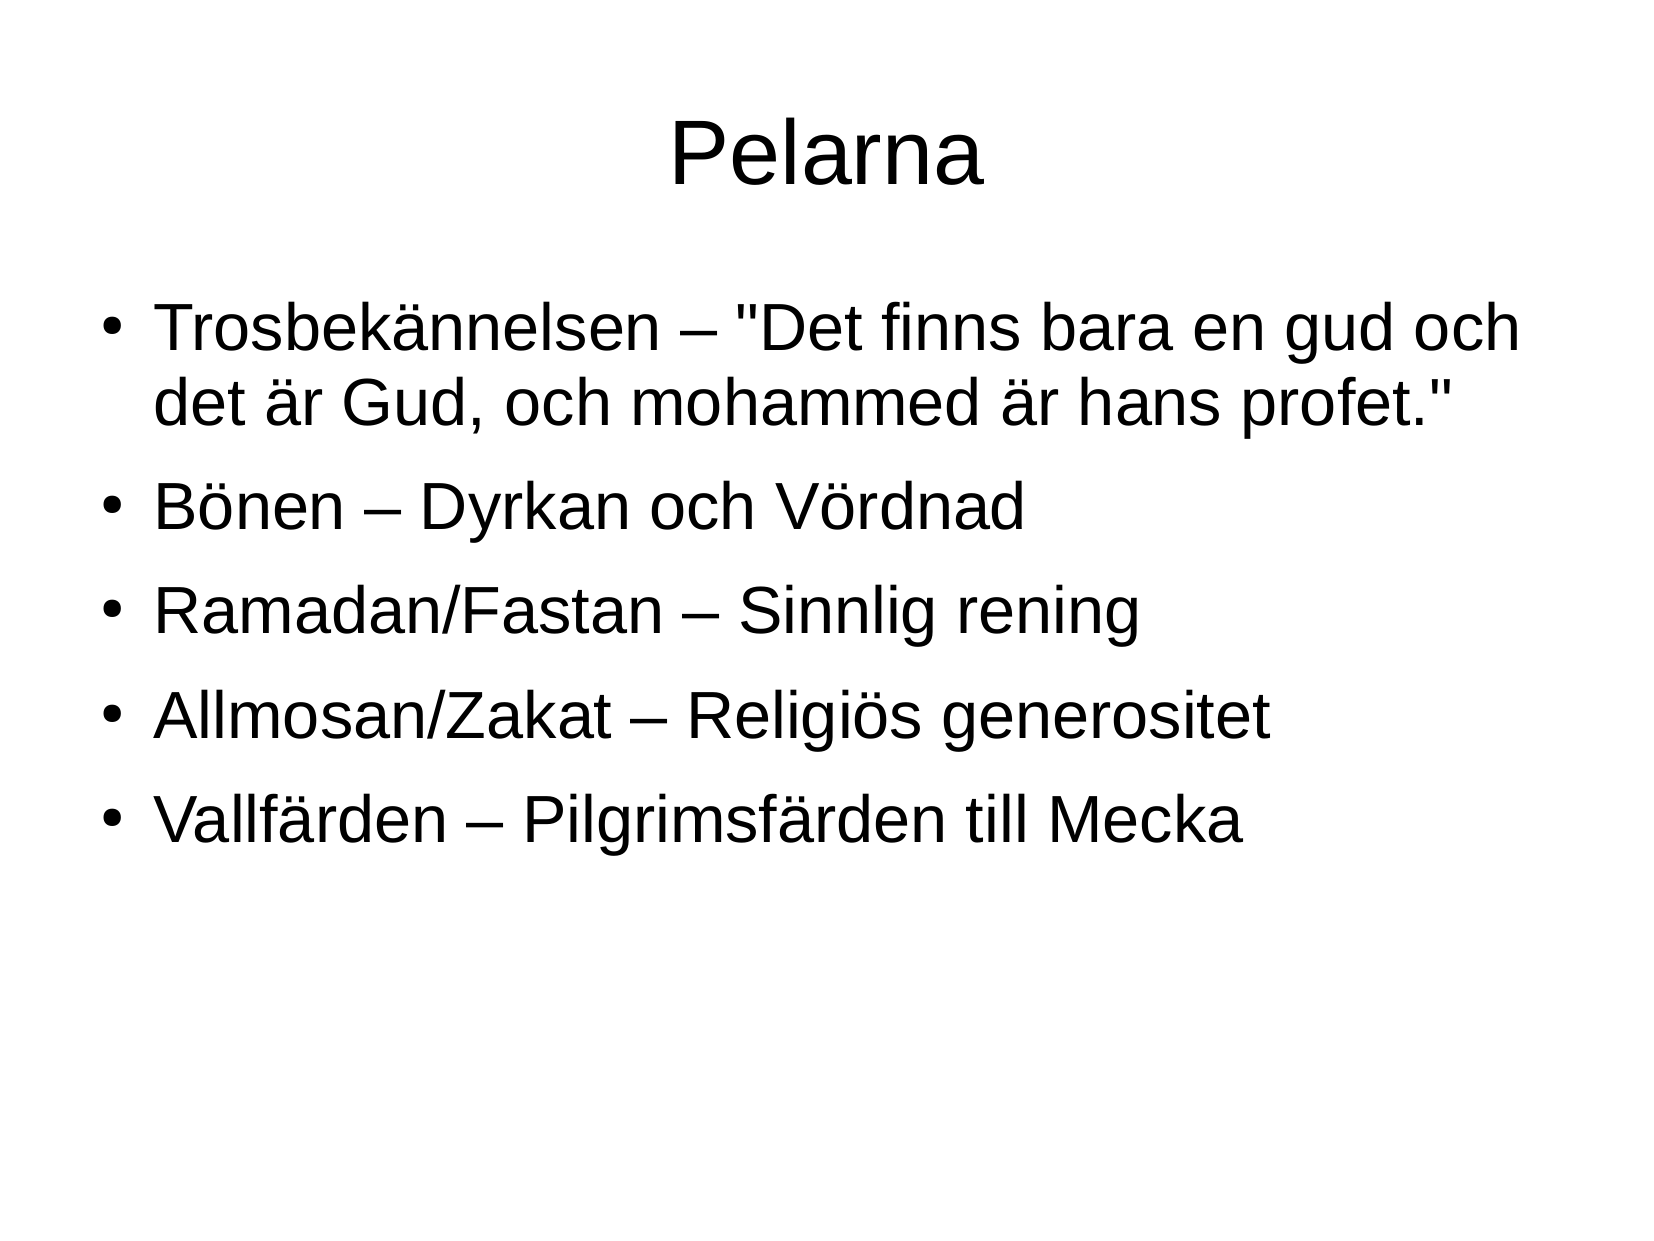

# Pelarna
Trosbekännelsen – "Det finns bara en gud och det är Gud, och mohammed är hans profet."
Bönen – Dyrkan och Vördnad
Ramadan/Fastan – Sinnlig rening
Allmosan/Zakat – Religiös generositet
Vallfärden – Pilgrimsfärden till Mecka